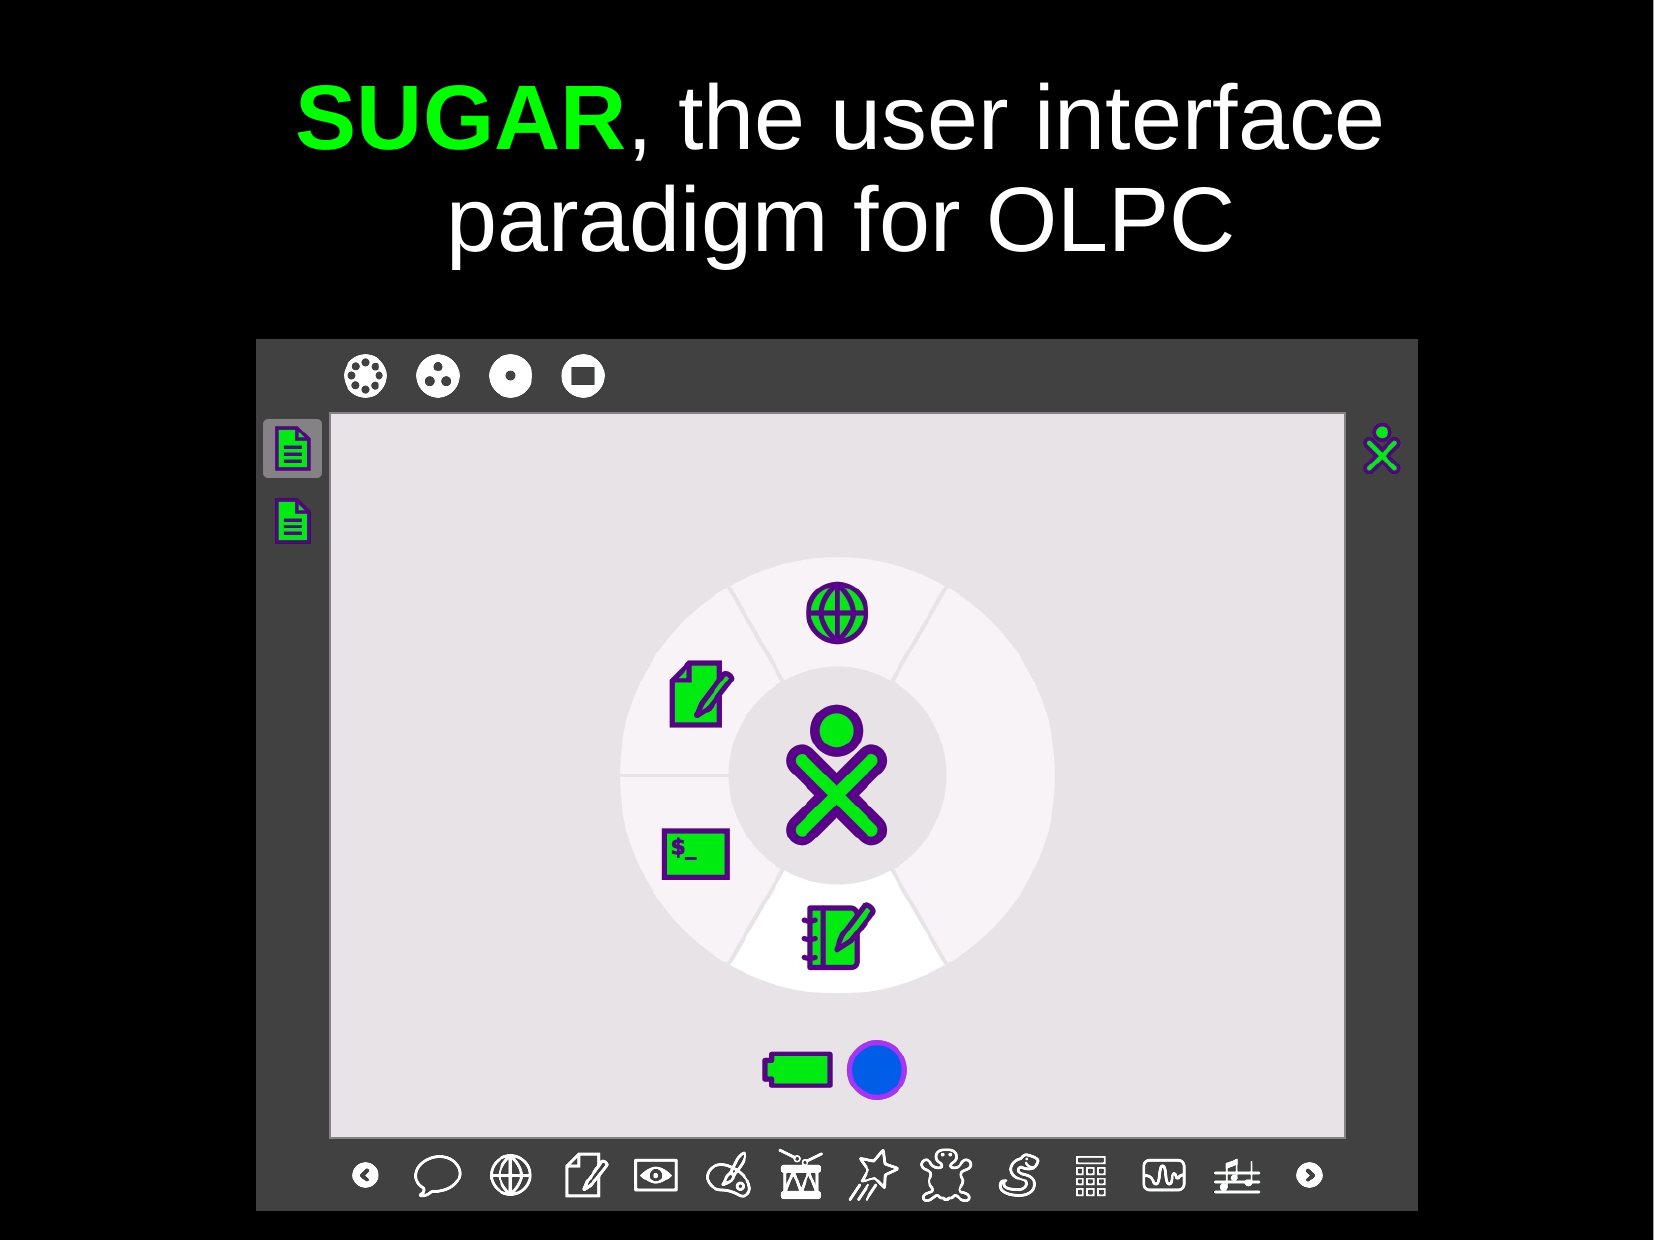

SUGAR, the user interface paradigm for OLPC